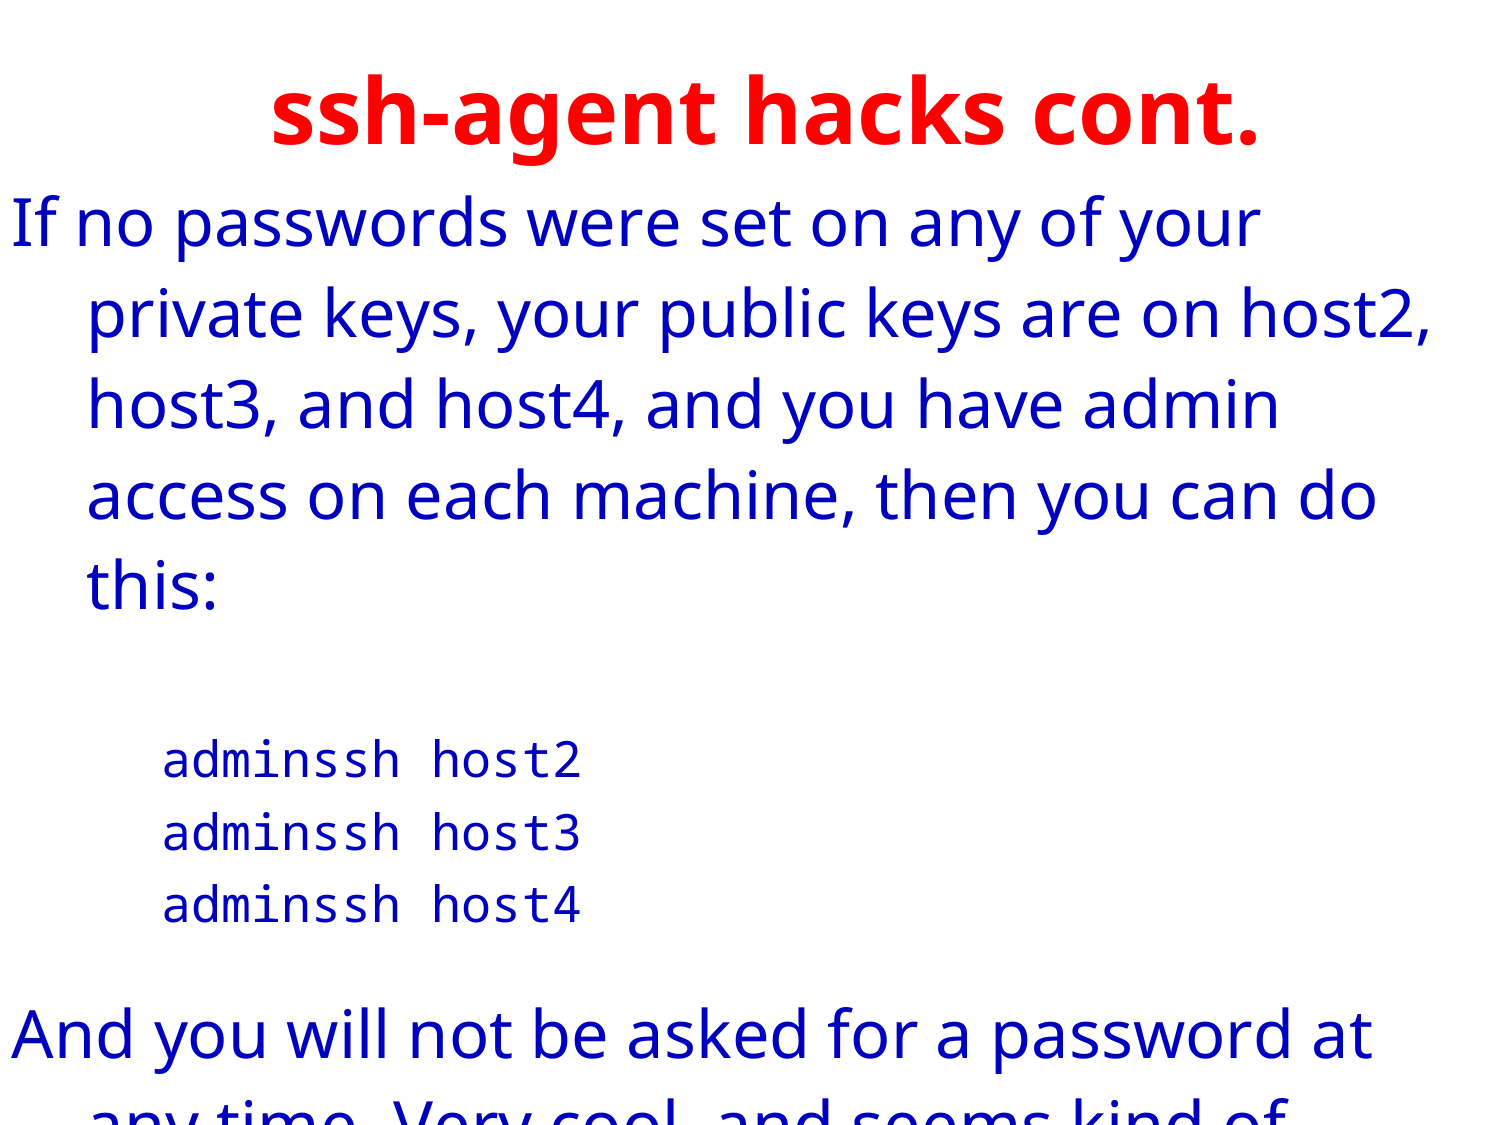

ssh-agent hacks cont.
# If no passwords were set on any of your private keys, your public keys are on host2, host3, and host4, and you have admin access on each machine, then you can do this:
adminssh host2
adminssh host3
adminssh host4
And you will not be asked for a password at any time. Very cool, and seems kind of scary...